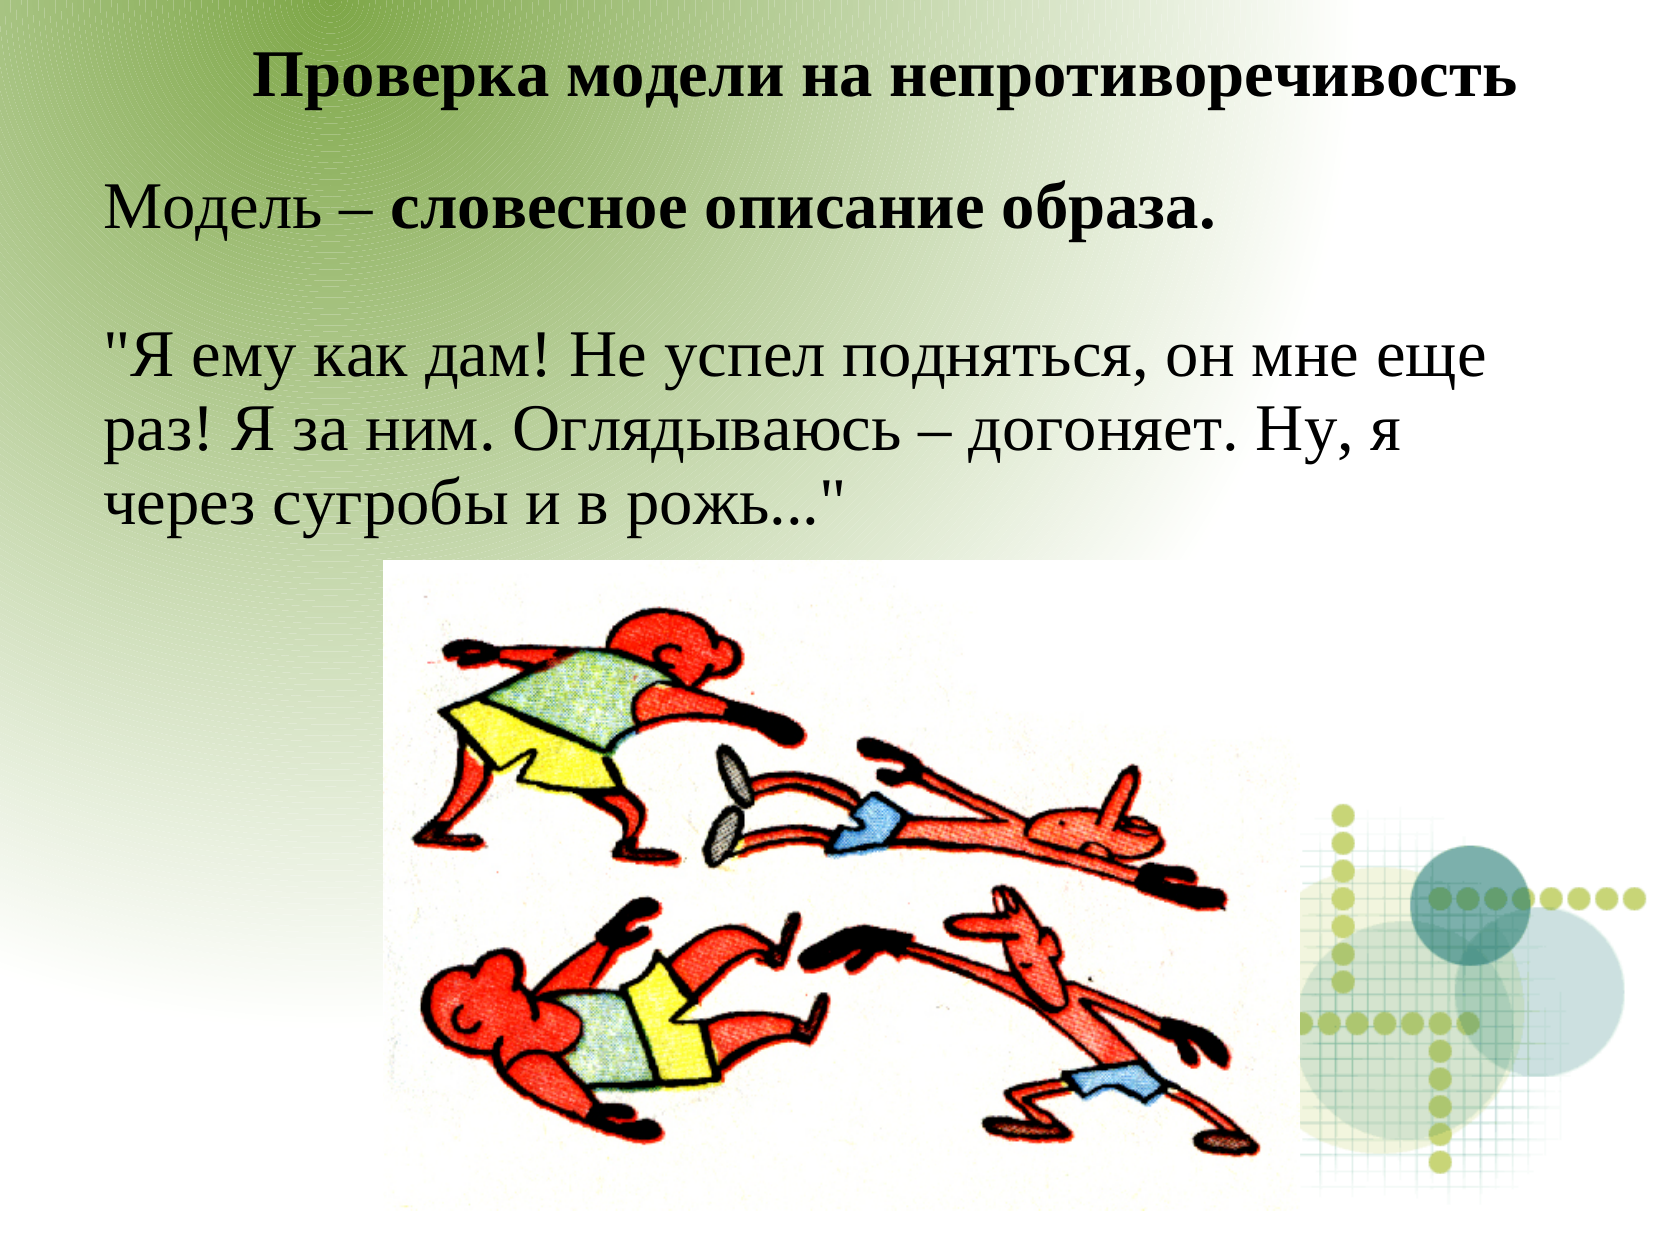

Проверка модели на непротиворечивость
Модель – словесное описание образа.
"Я ему как дам! Не успел подняться, он мне еще раз! Я за ним. Оглядываюсь – догоняет. Ну, я через сугробы и в рожь..."